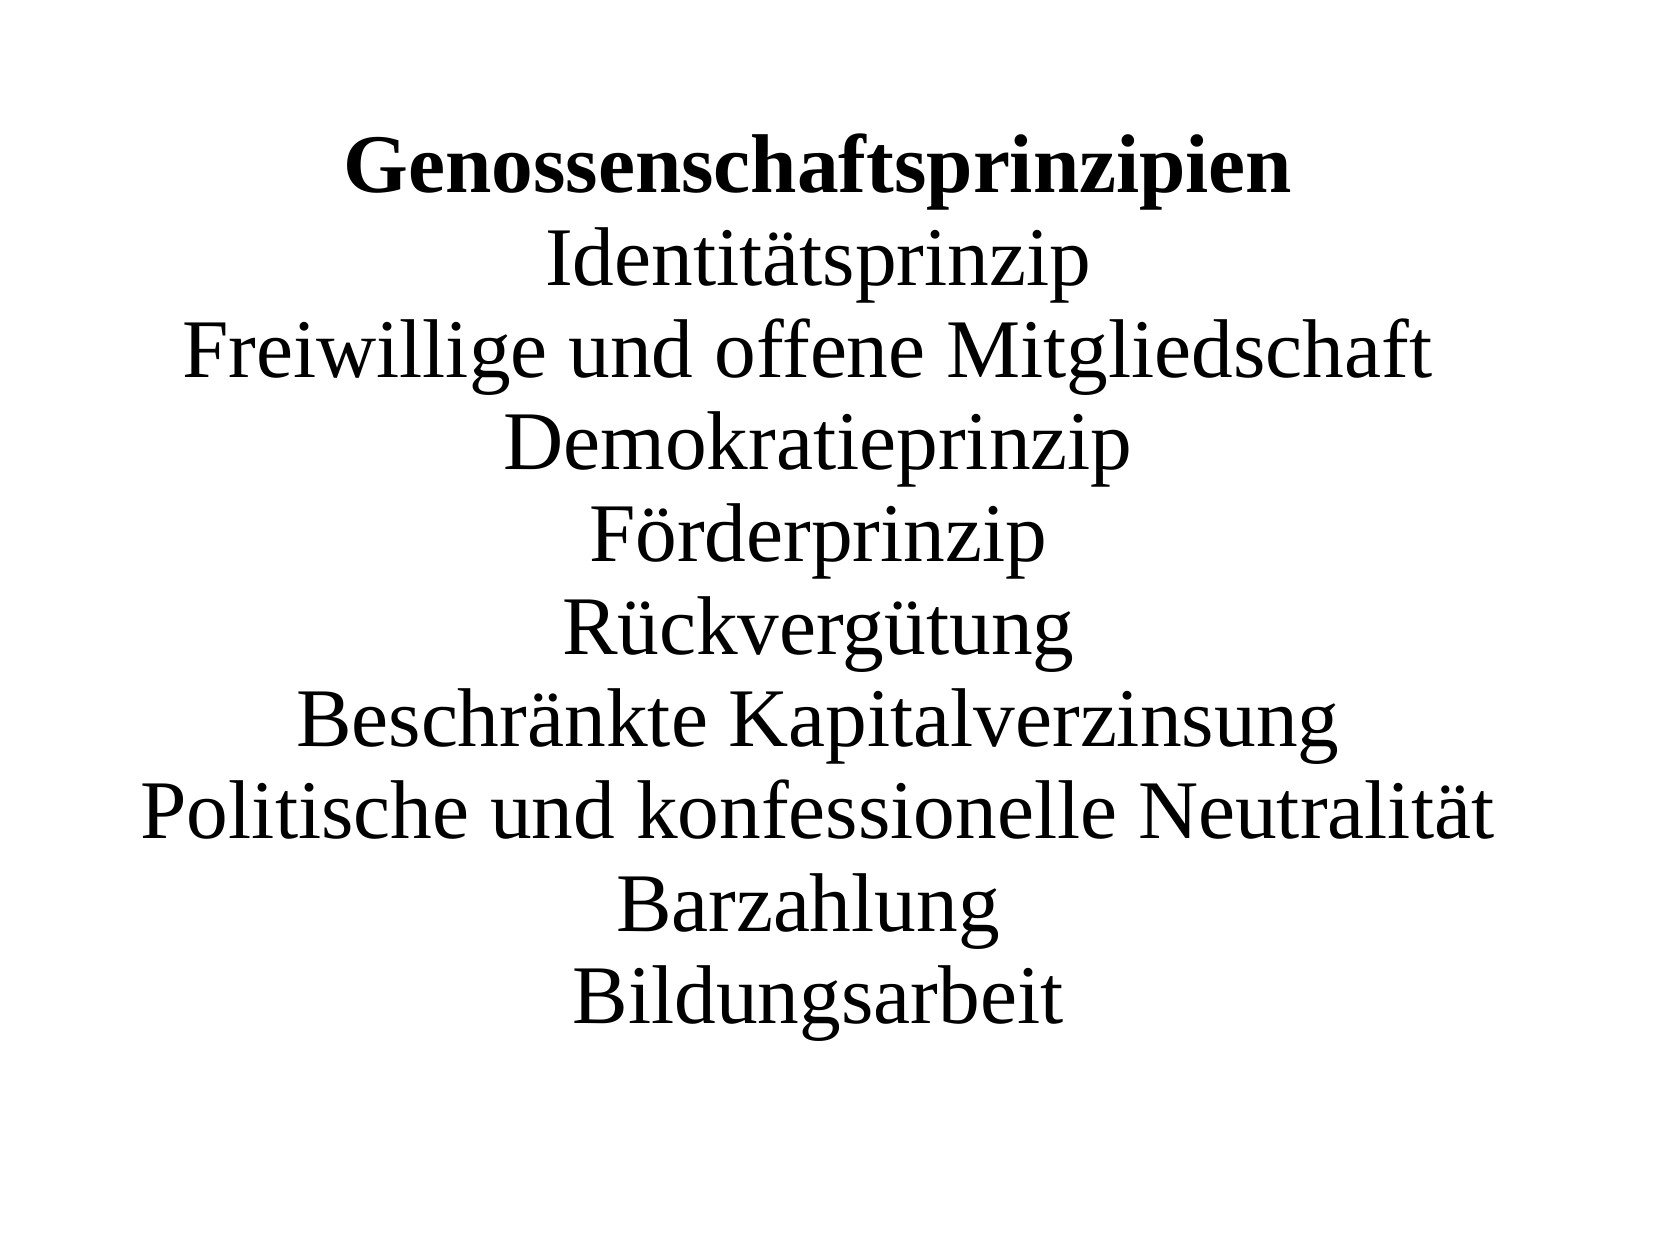

Genossenschaftsprinzipien
Identitätsprinzip
Freiwillige und offene Mitgliedschaft
Demokratieprinzip
Förderprinzip
Rückvergütung
Beschränkte Kapitalverzinsung
Politische und konfessionelle Neutralität
Barzahlung
Bildungsarbeit